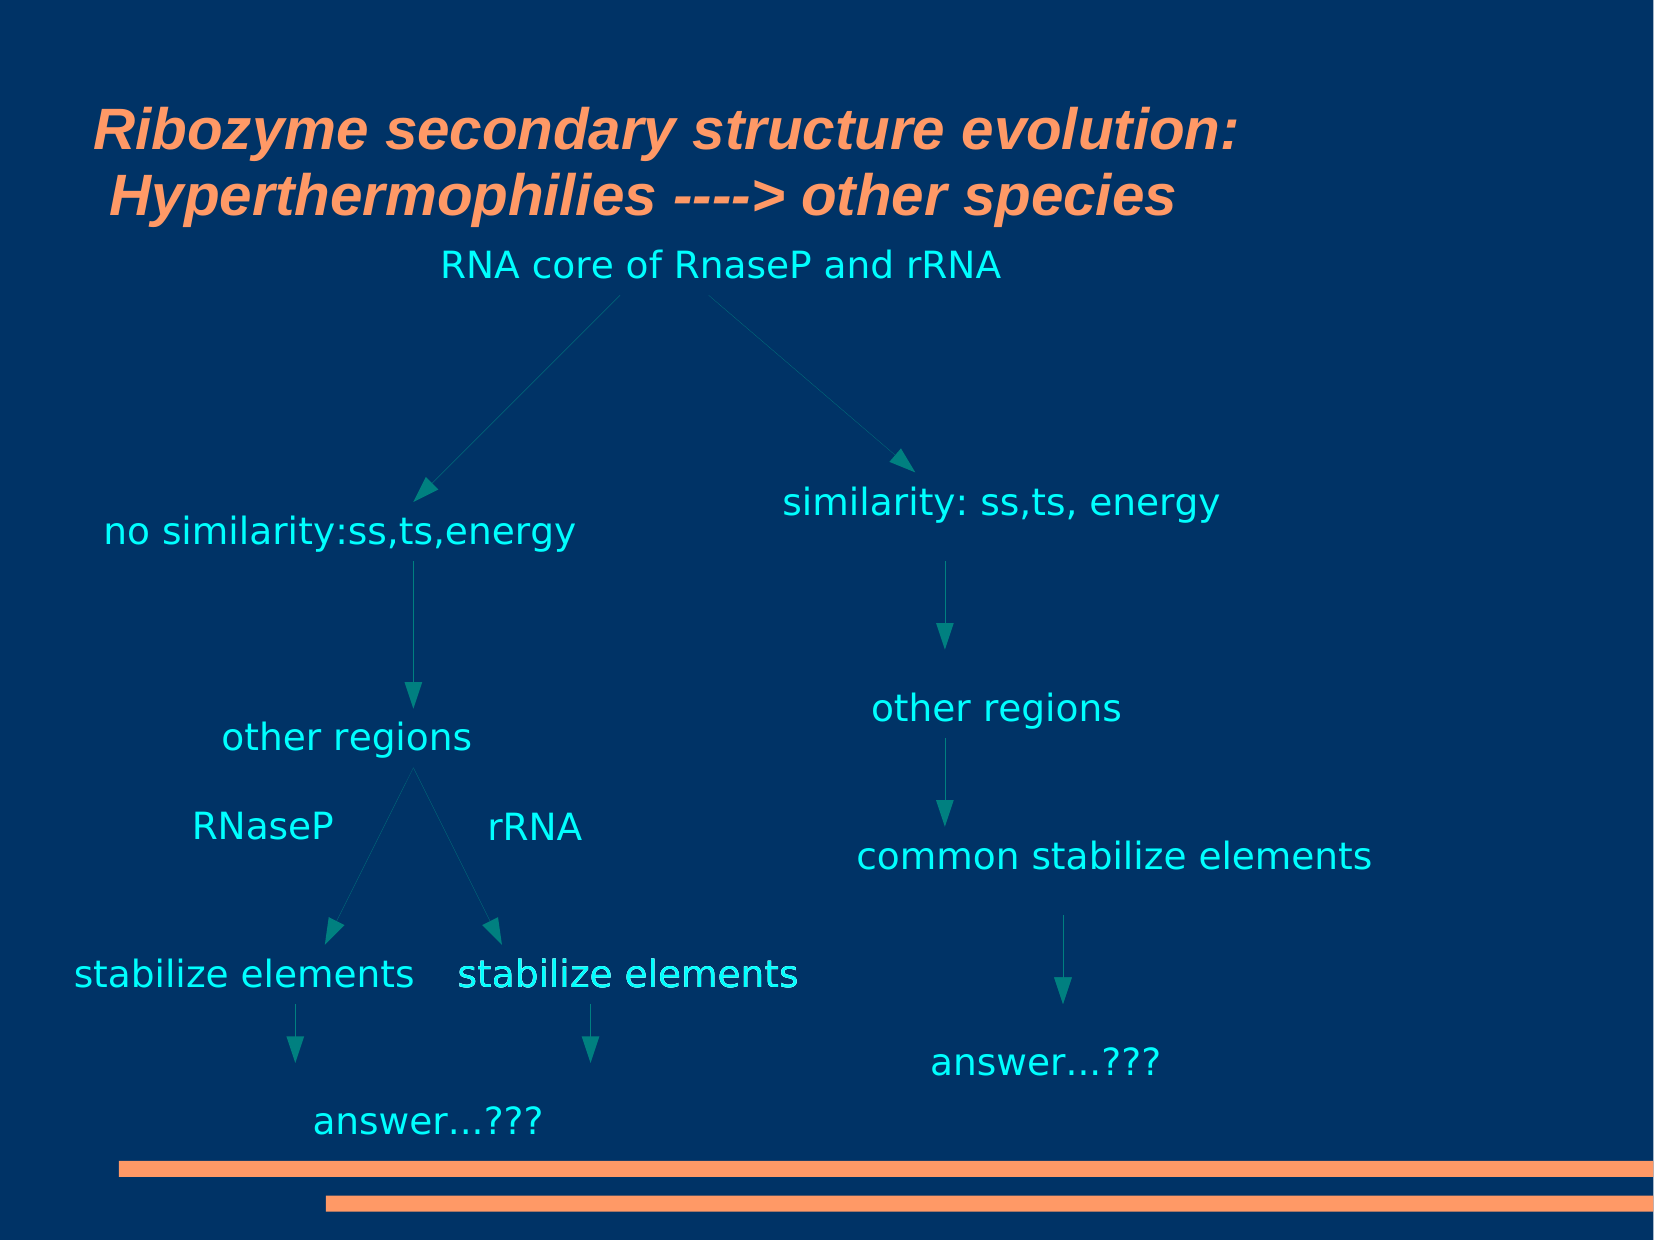

# Ribozyme secondary structure evolution: Hyperthermophilies ----> other species
 RNA core of RnaseP and rRNA
similarity: ss,ts, energy
no similarity:ss,ts,energy
other regions
other regions
RNaseP
rRNA
common stabilize elements
stabilize elements
stabilize elements
stabilize elements
stabilize elements
answer...???
answer...???